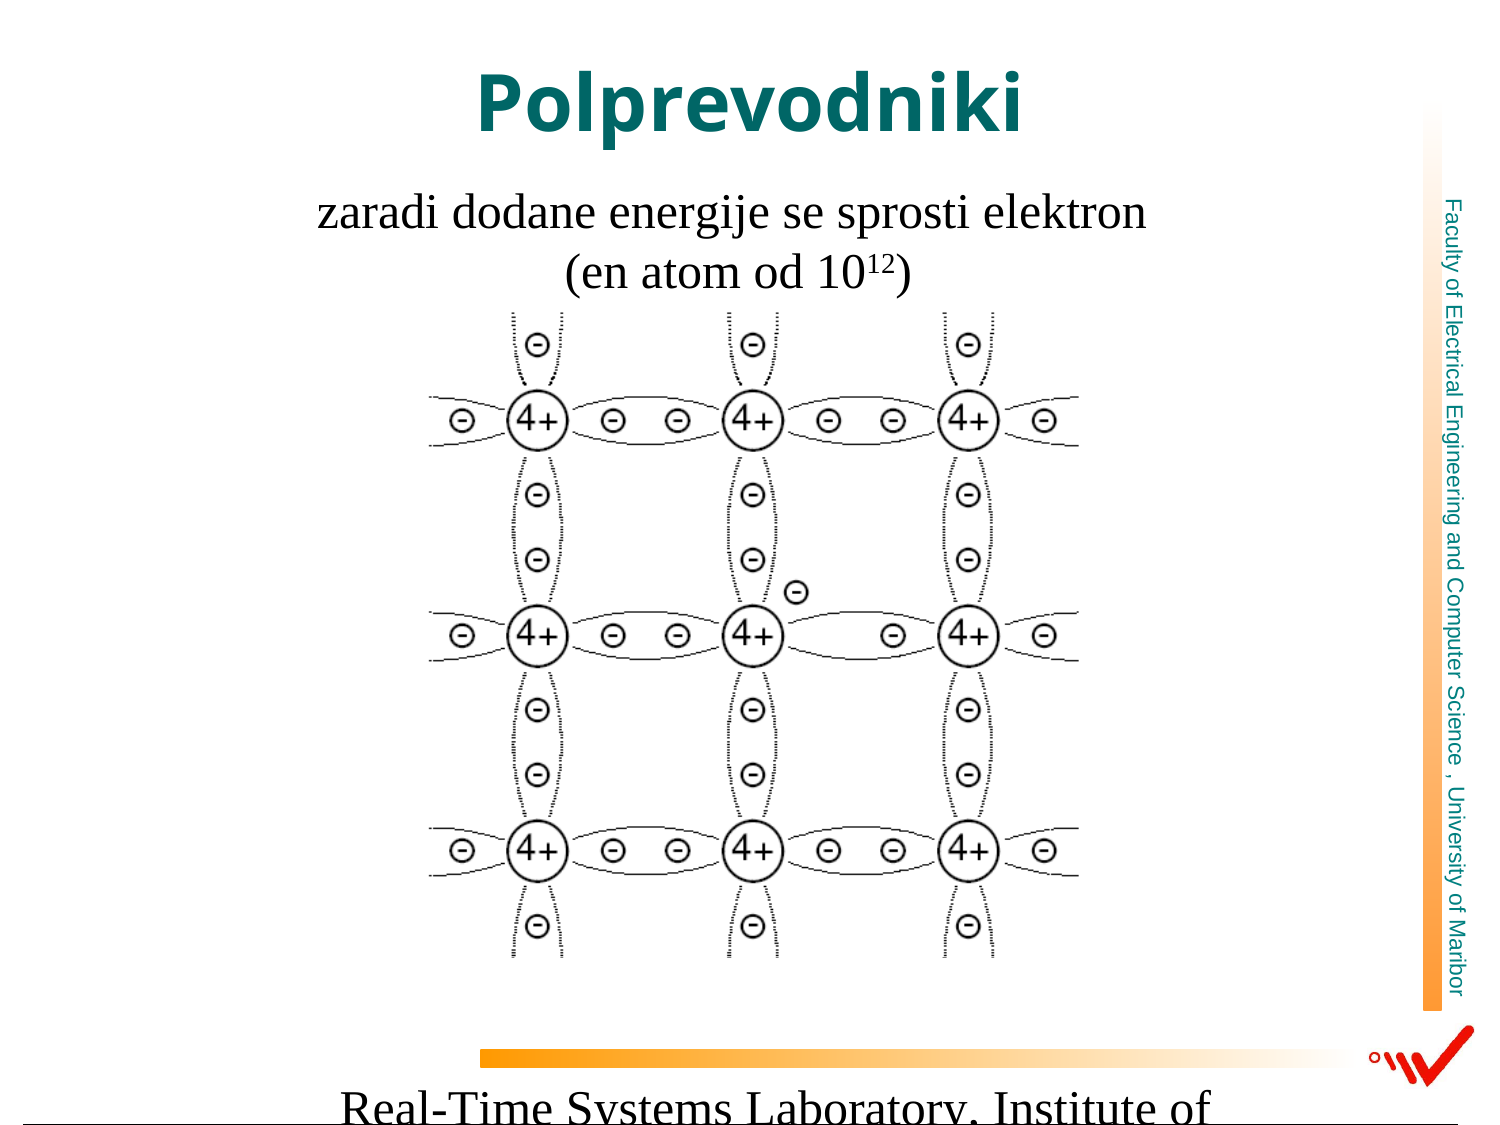

# Polprevodniki
zaradi dodane energije se sprosti elektron
(en atom od 1012)